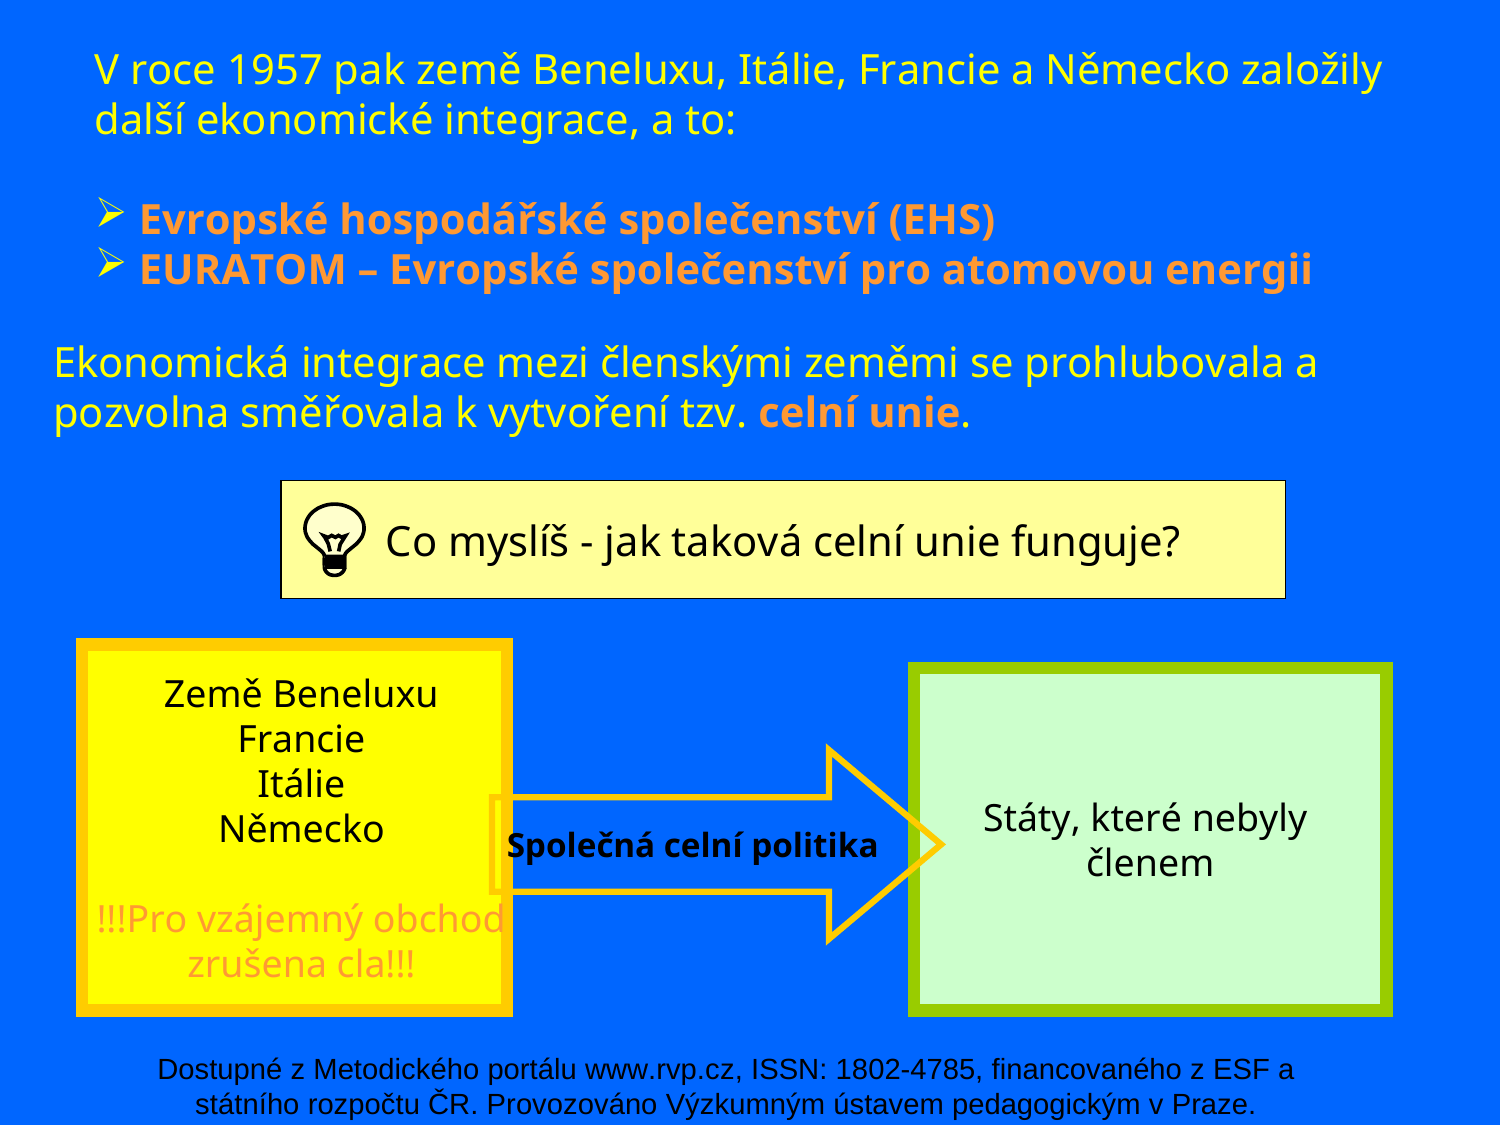

V roce 1957 pak země Beneluxu, Itálie, Francie a Německo založily
další ekonomické integrace, a to:
 Evropské hospodářské společenství (EHS)
 EURATOM – Evropské společenství pro atomovou energii
Ekonomická integrace mezi členskými zeměmi se prohlubovala a
pozvolna směřovala k vytvoření tzv. celní unie.
Co myslíš - jak taková celní unie funguje?
Země Beneluxu
Francie
Itálie
Německo
!!!Pro vzájemný obchod
zrušena cla!!!
Státy, které nebyly
členem
Společná celní politika
Dostupné z Metodického portálu www.rvp.cz, ISSN: 1802-4785, financovaného z ESF a státního rozpočtu ČR. Provozováno Výzkumným ústavem pedagogickým v Praze.